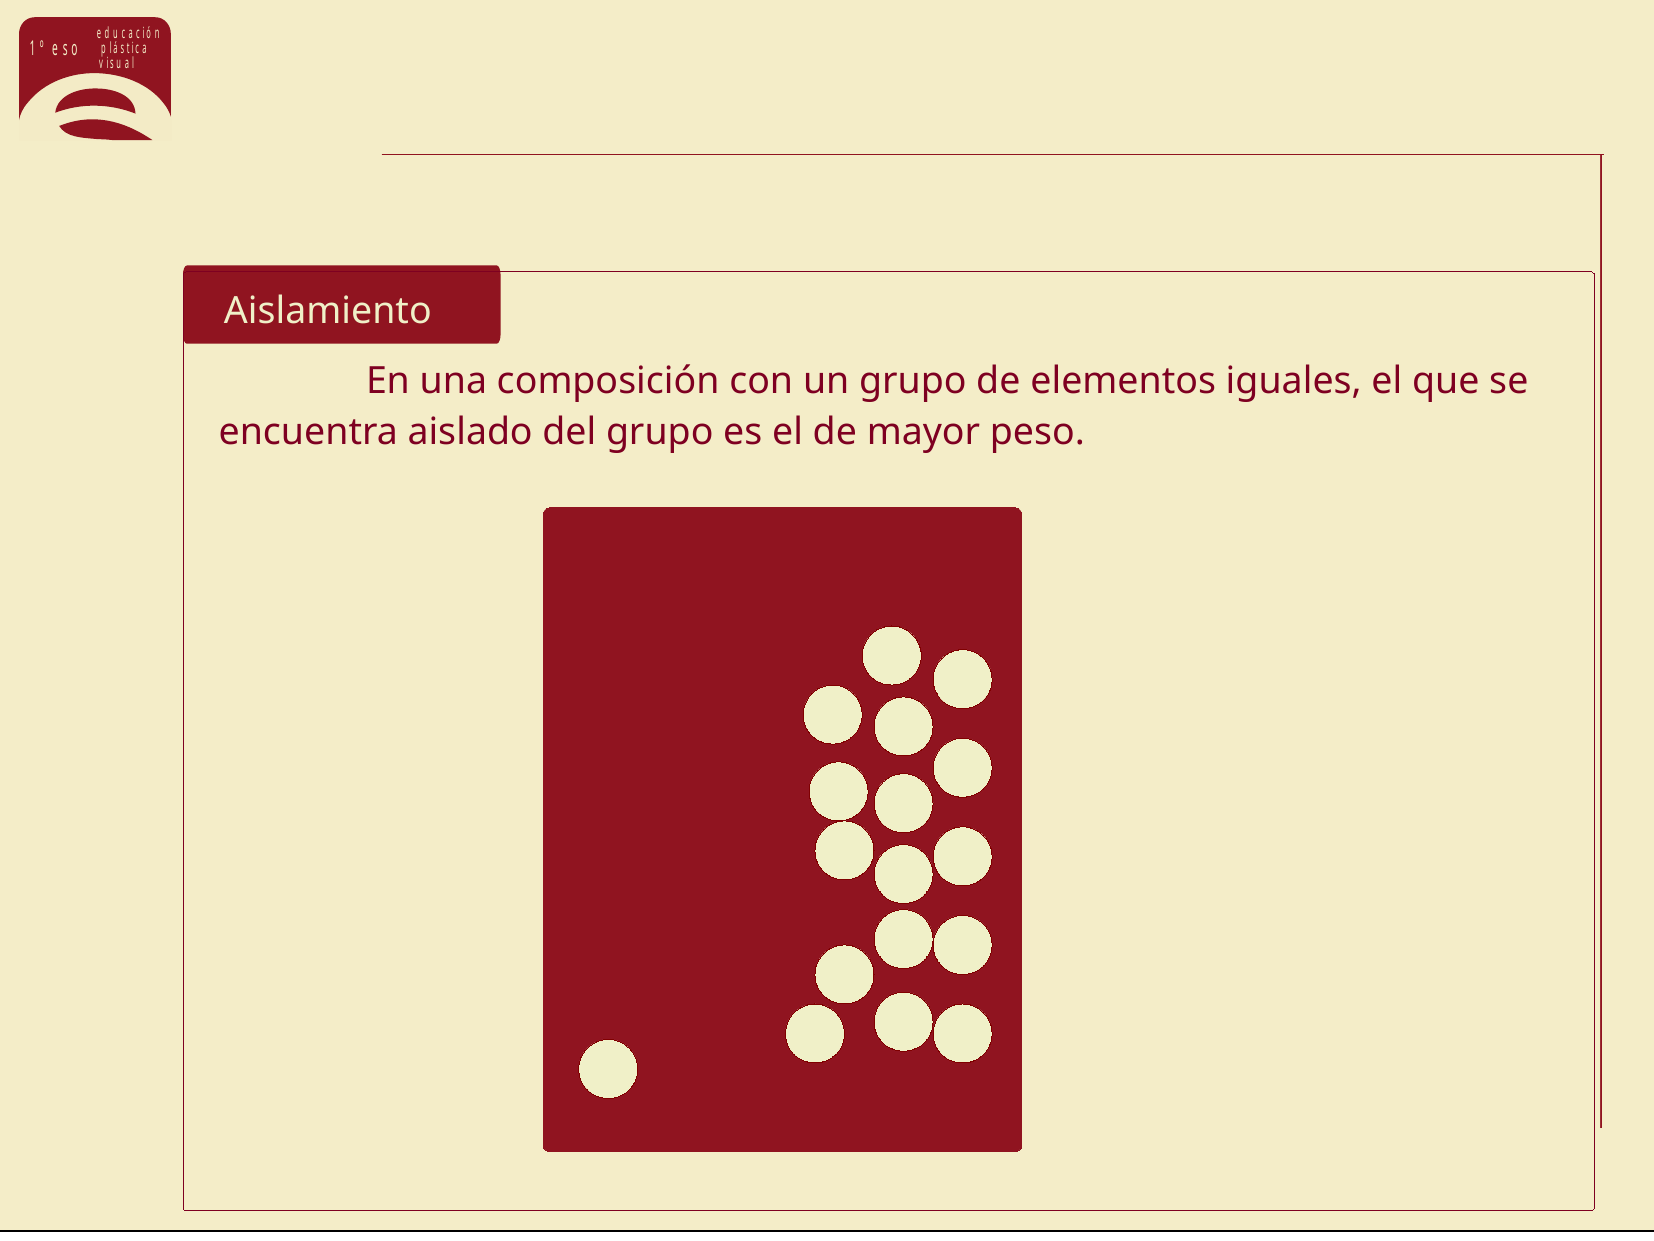

Aislamiento
#
		En una composición con un grupo de elementos iguales, el que se encuentra aislado del grupo es el de mayor peso.